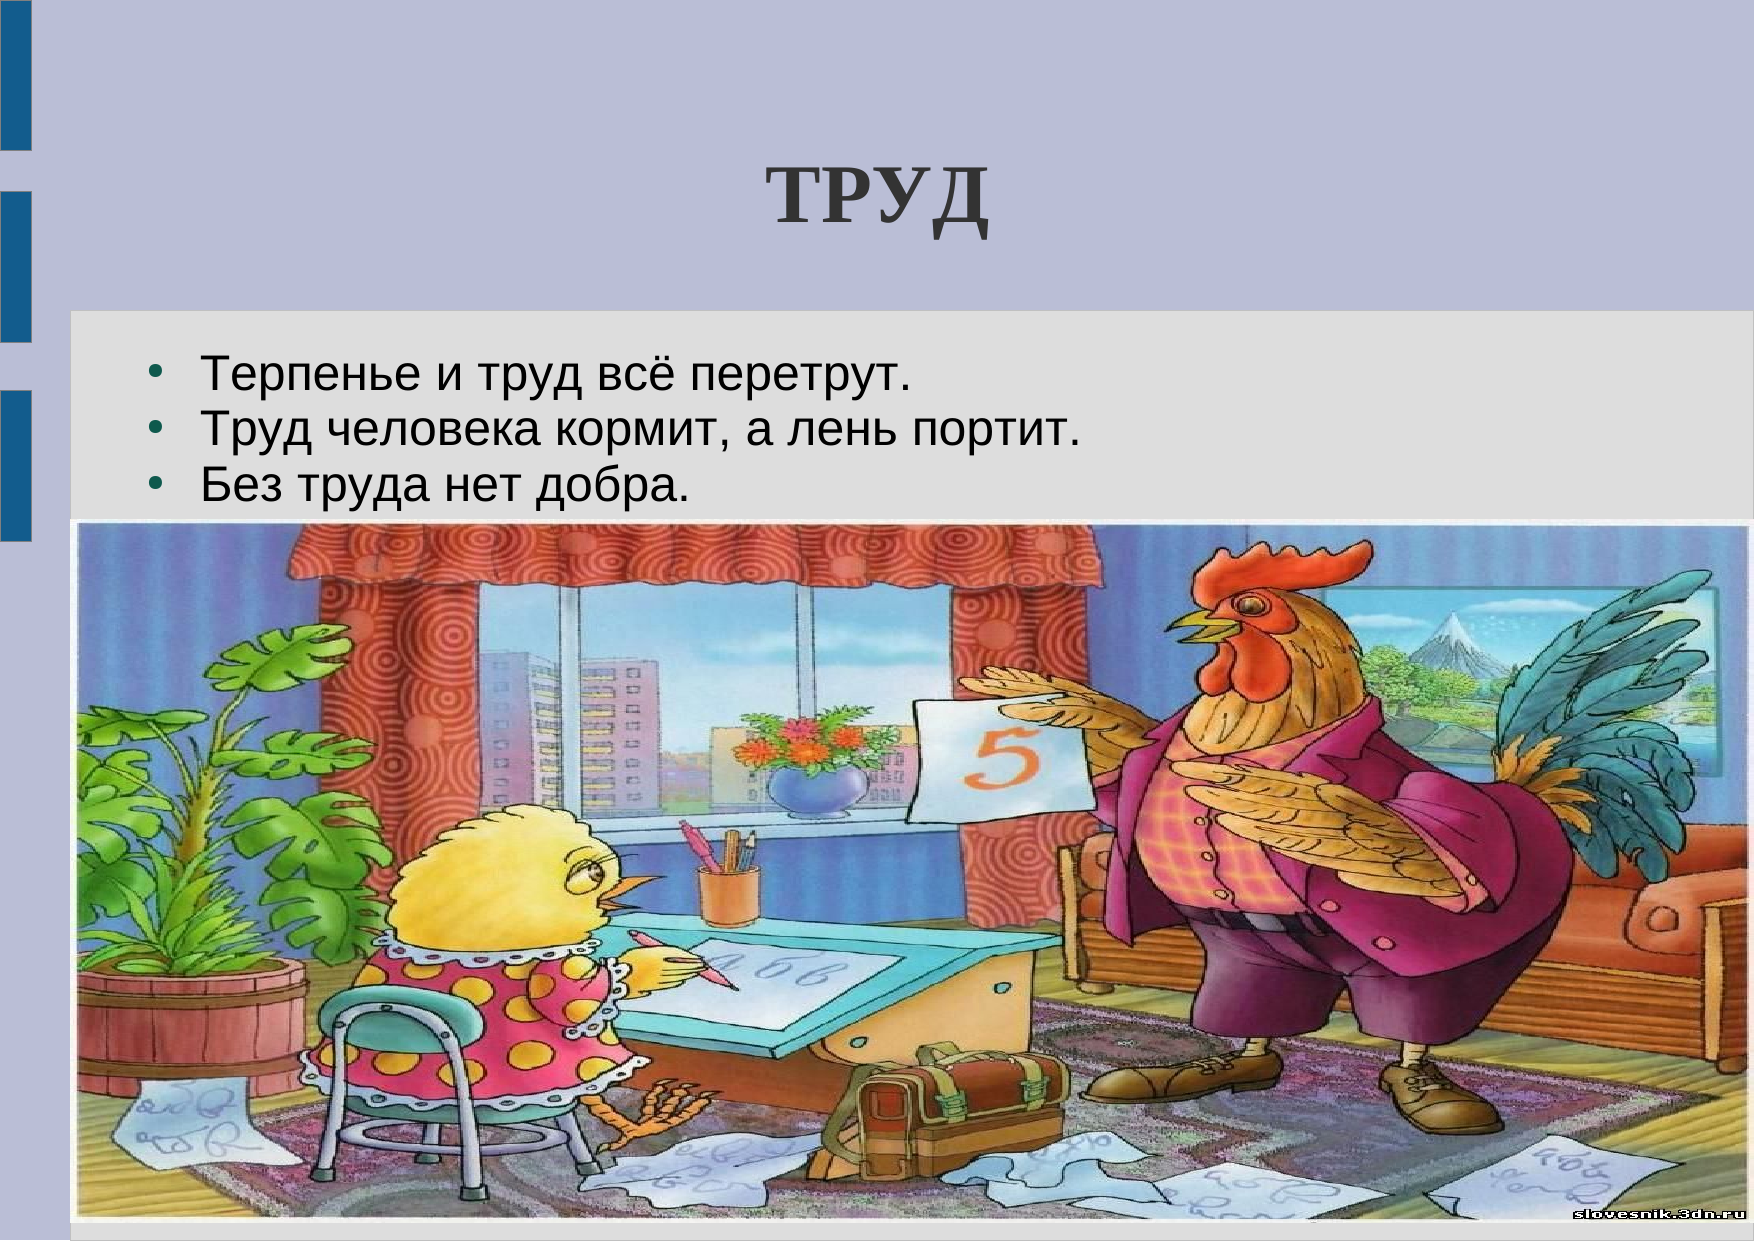

# ТРУД
Терпенье и труд всё перетрут.
Труд человека кормит, а лень портит.
Без труда нет добра.